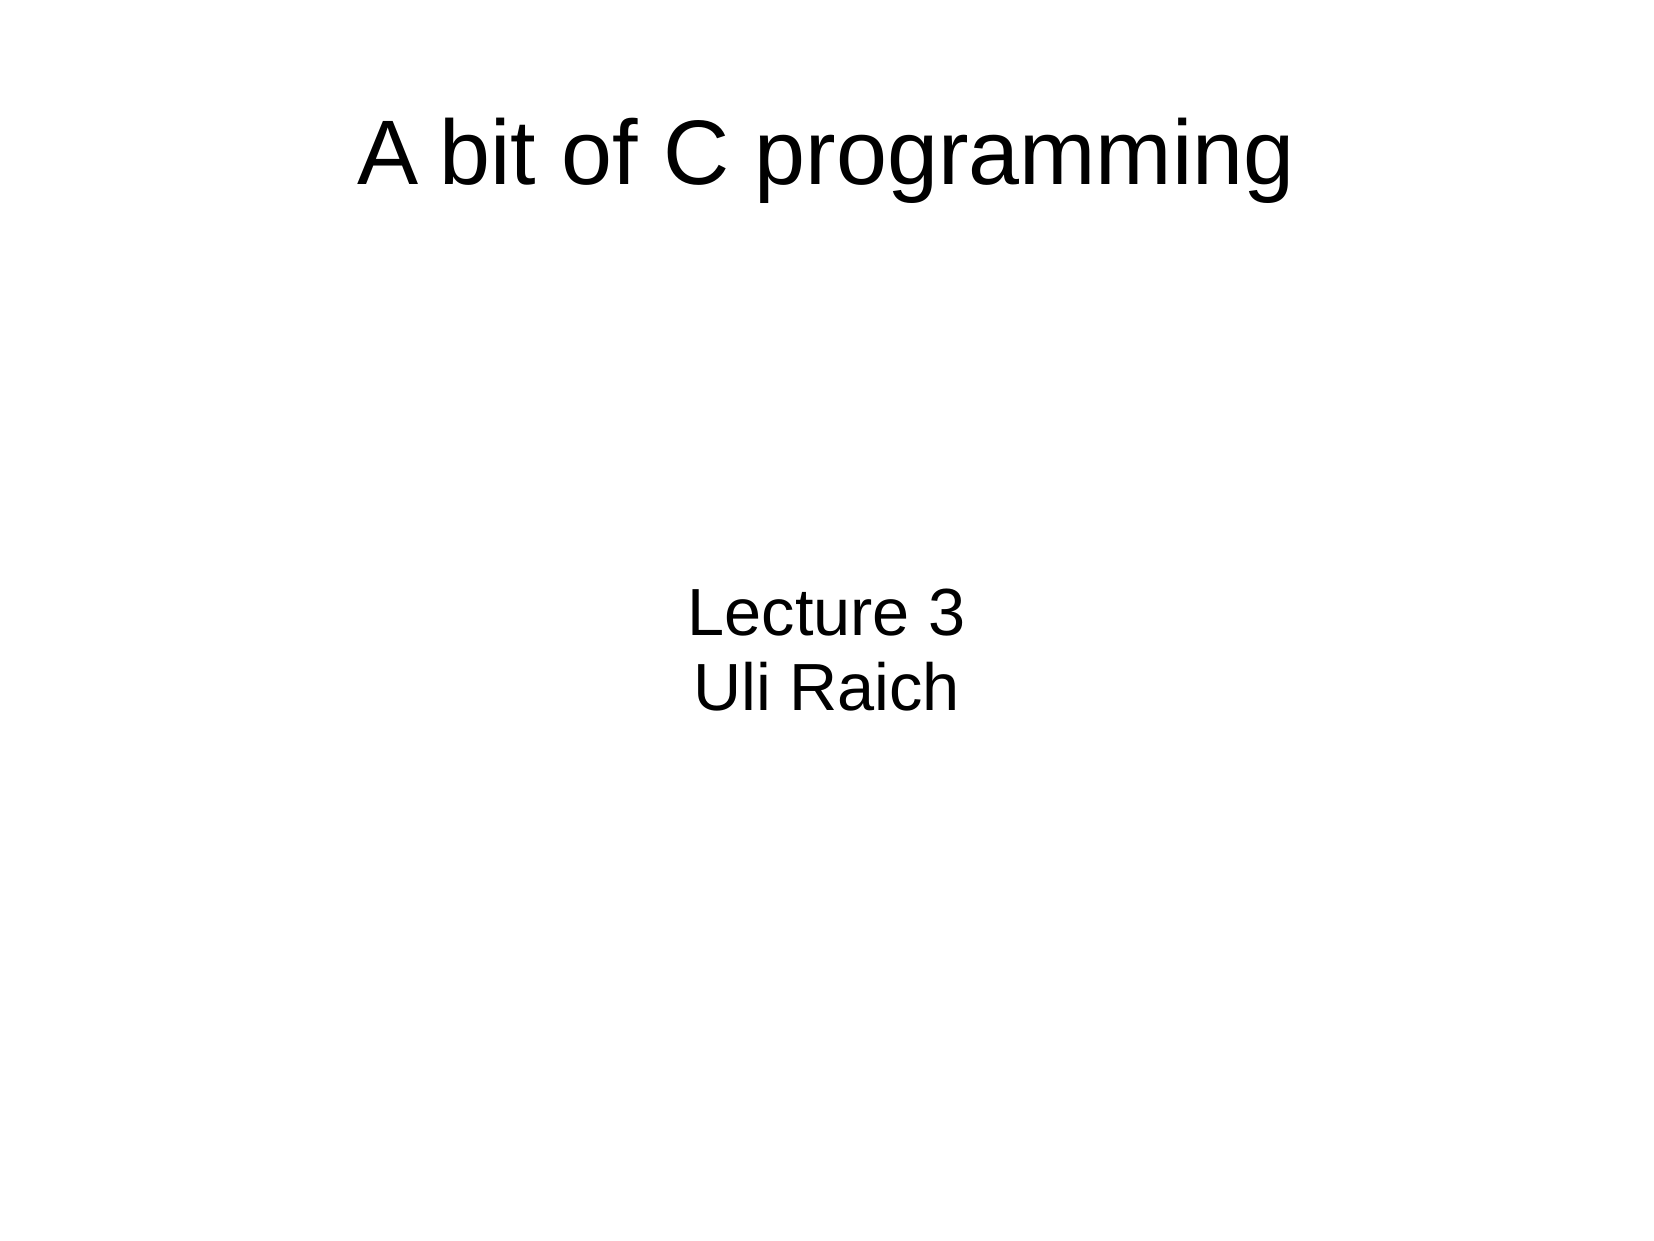

# A bit of C programming
Lecture 3
Uli Raich